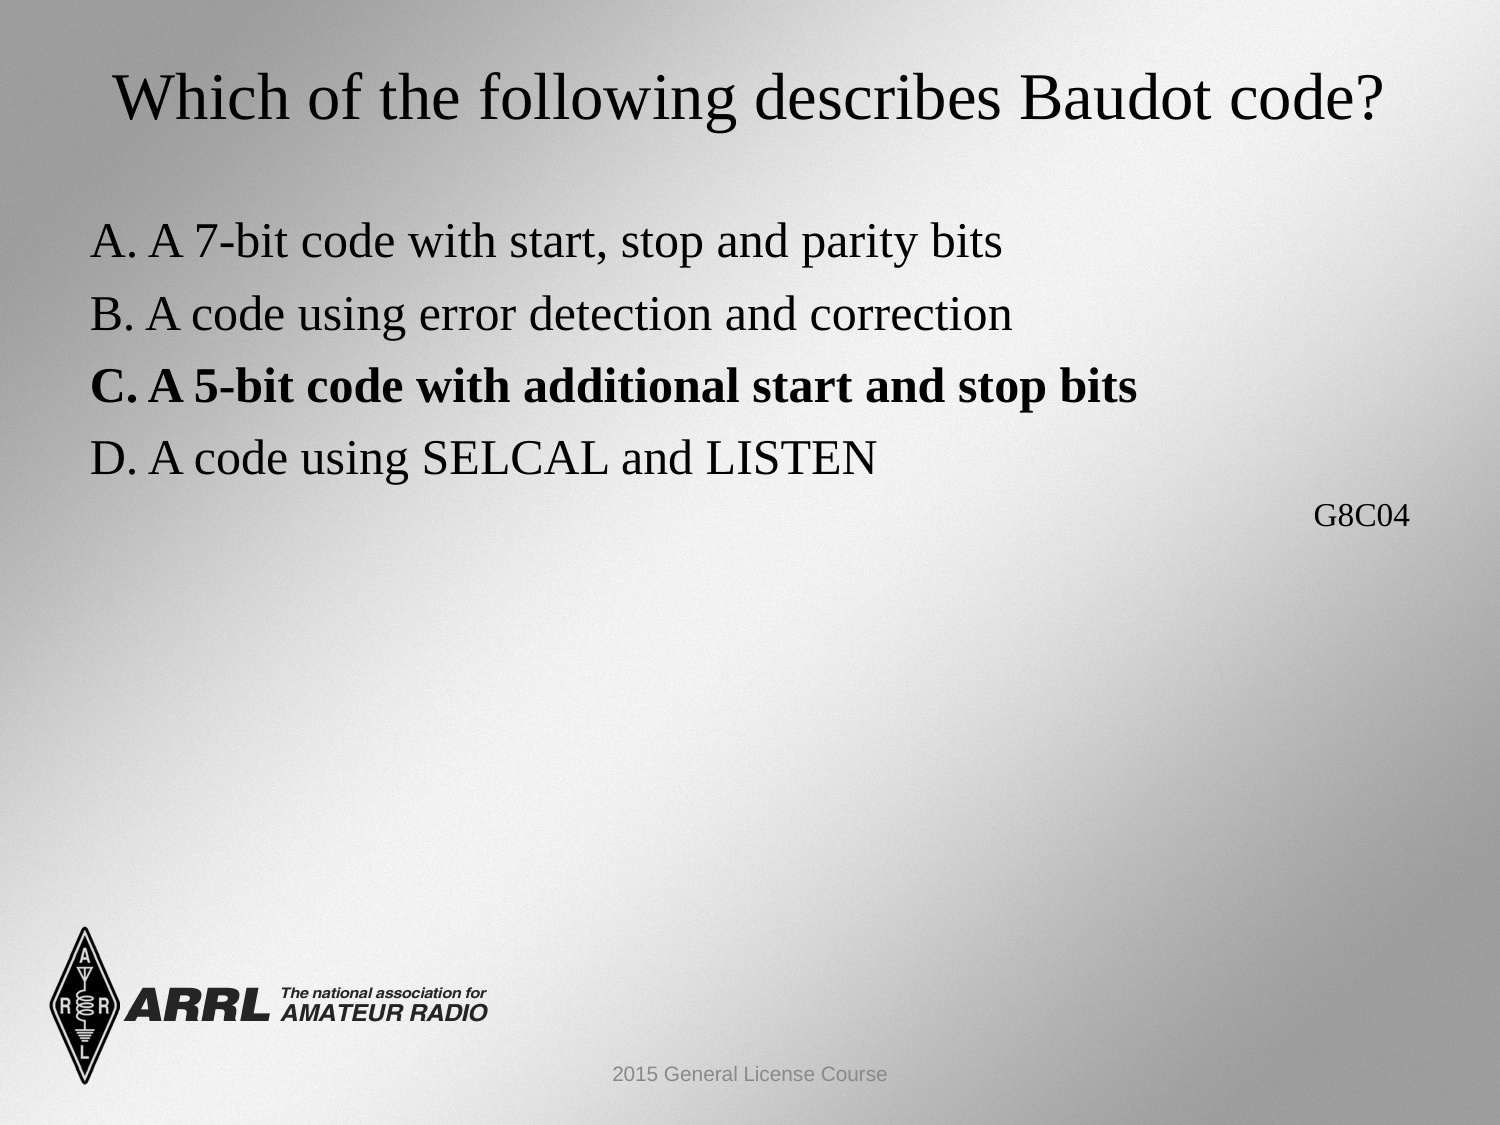

Which of the following describes Baudot code?
# A. A 7-bit code with start, stop and parity bits
B. A code using error detection and correction
C. A 5-bit code with additional start and stop bits
D. A code using SELCAL and LISTEN
 G8C04
2015 General License Course